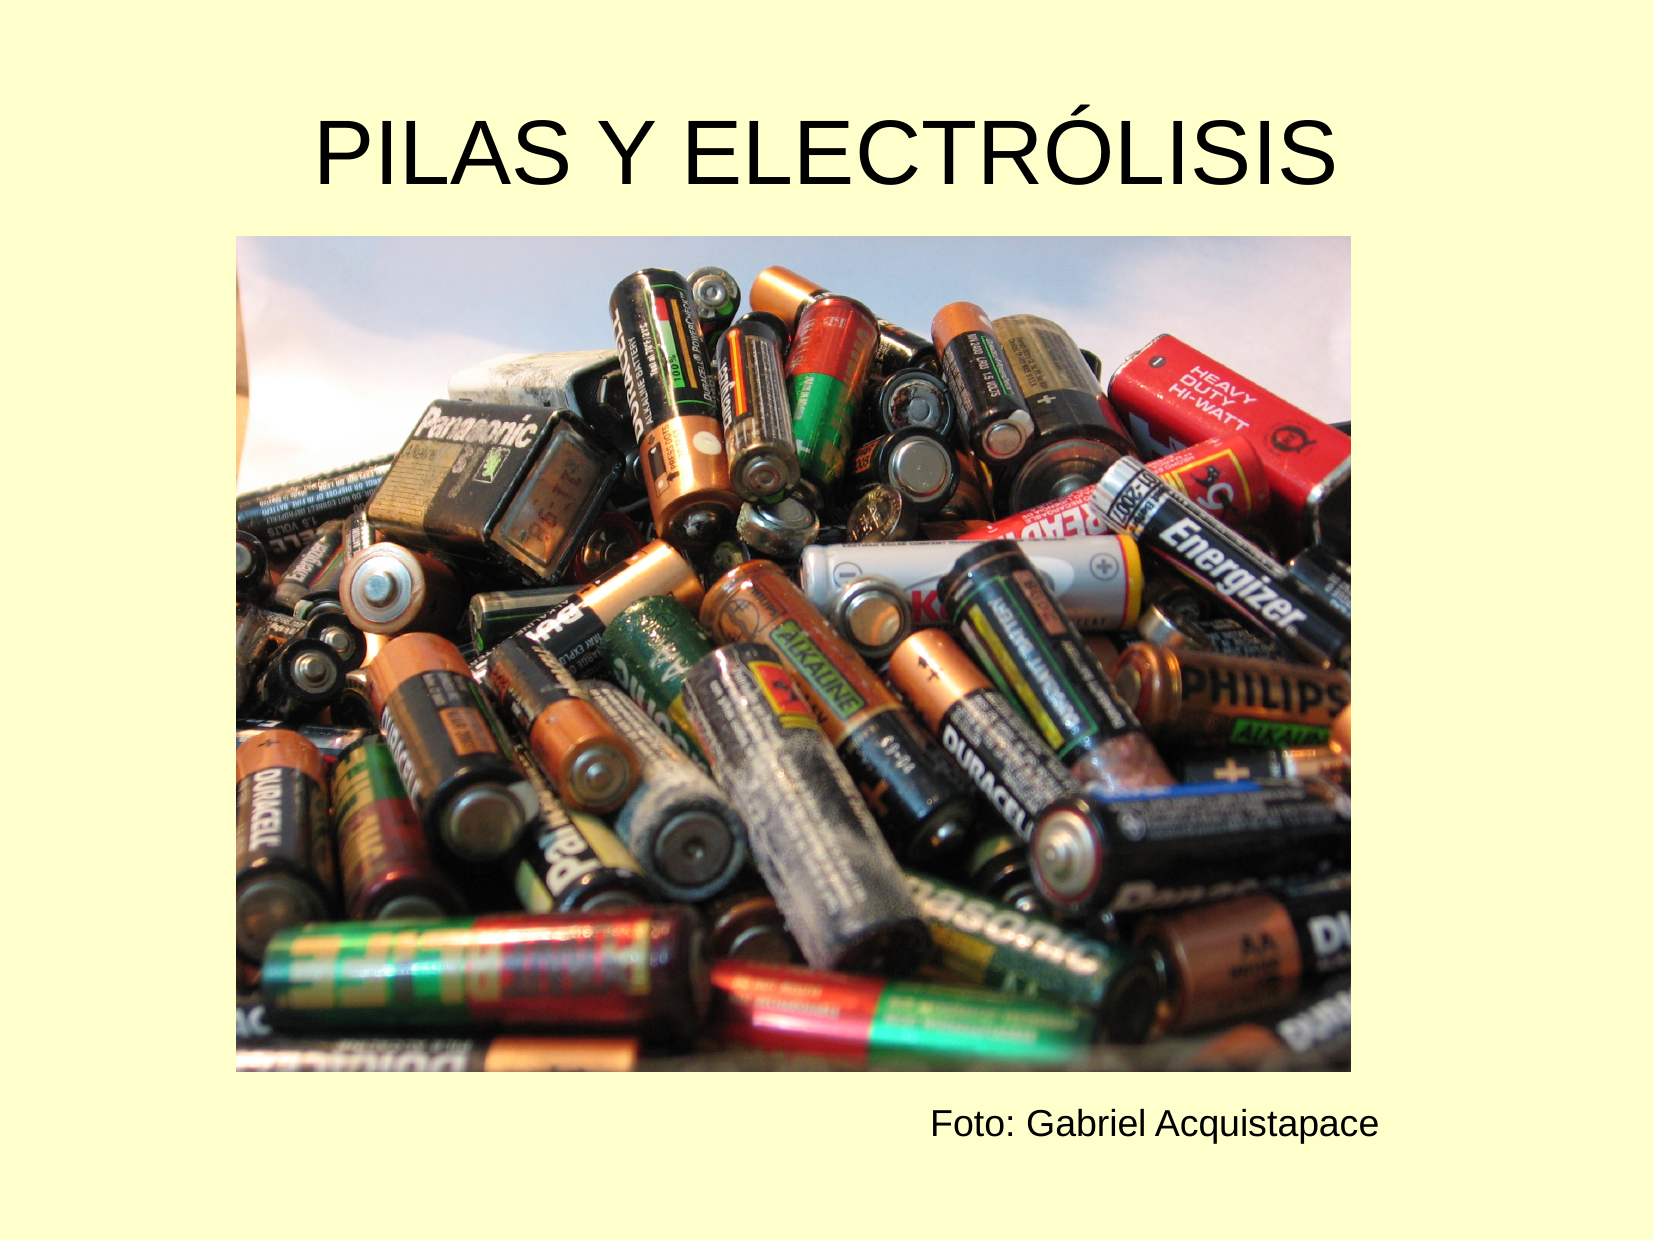

# PILAS Y ELECTRÓLISIS
Foto: Gabriel Acquistapace